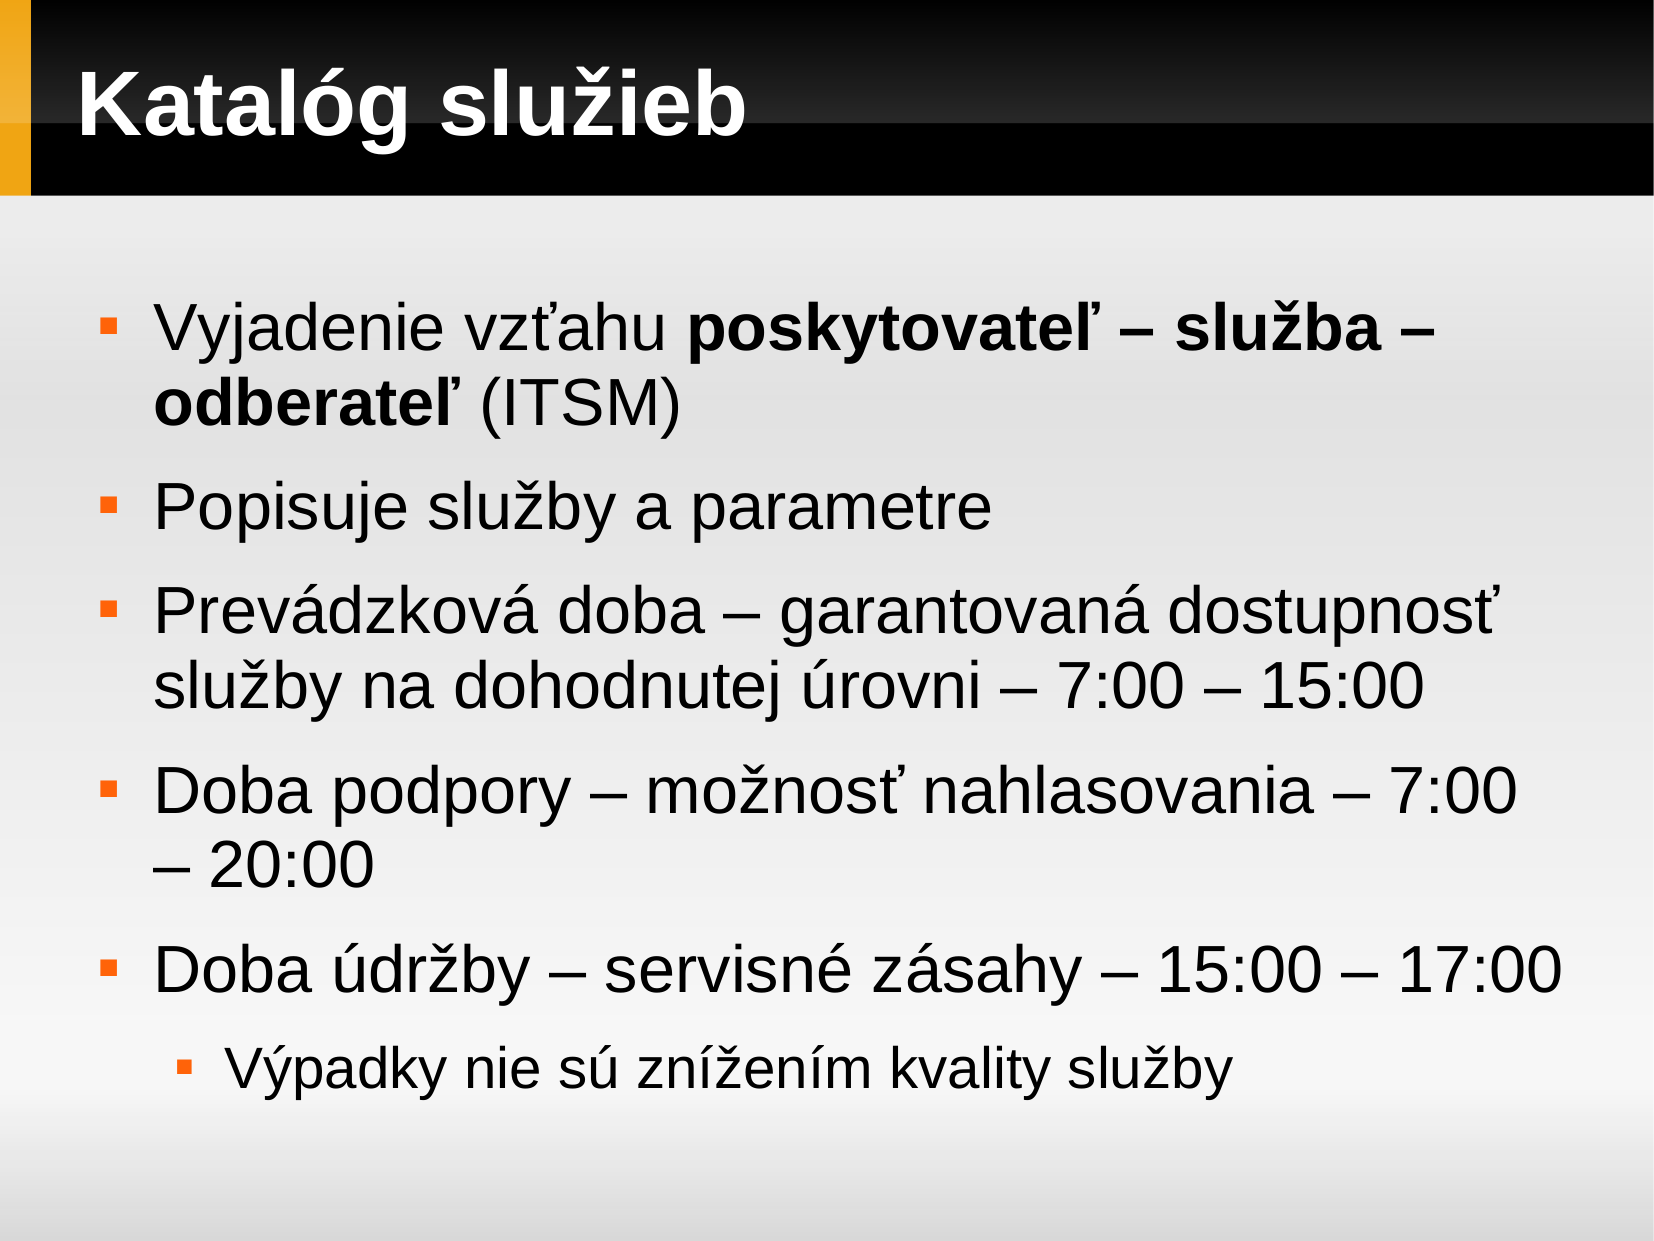

# Katalóg služieb
Vyjadenie vzťahu poskytovateľ – služba – odberateľ (ITSM)
Popisuje služby a parametre
Prevádzková doba – garantovaná dostupnosť služby na dohodnutej úrovni – 7:00 – 15:00
Doba podpory – možnosť nahlasovania – 7:00 – 20:00
Doba údržby – servisné zásahy – 15:00 – 17:00
Výpadky nie sú znížením kvality služby